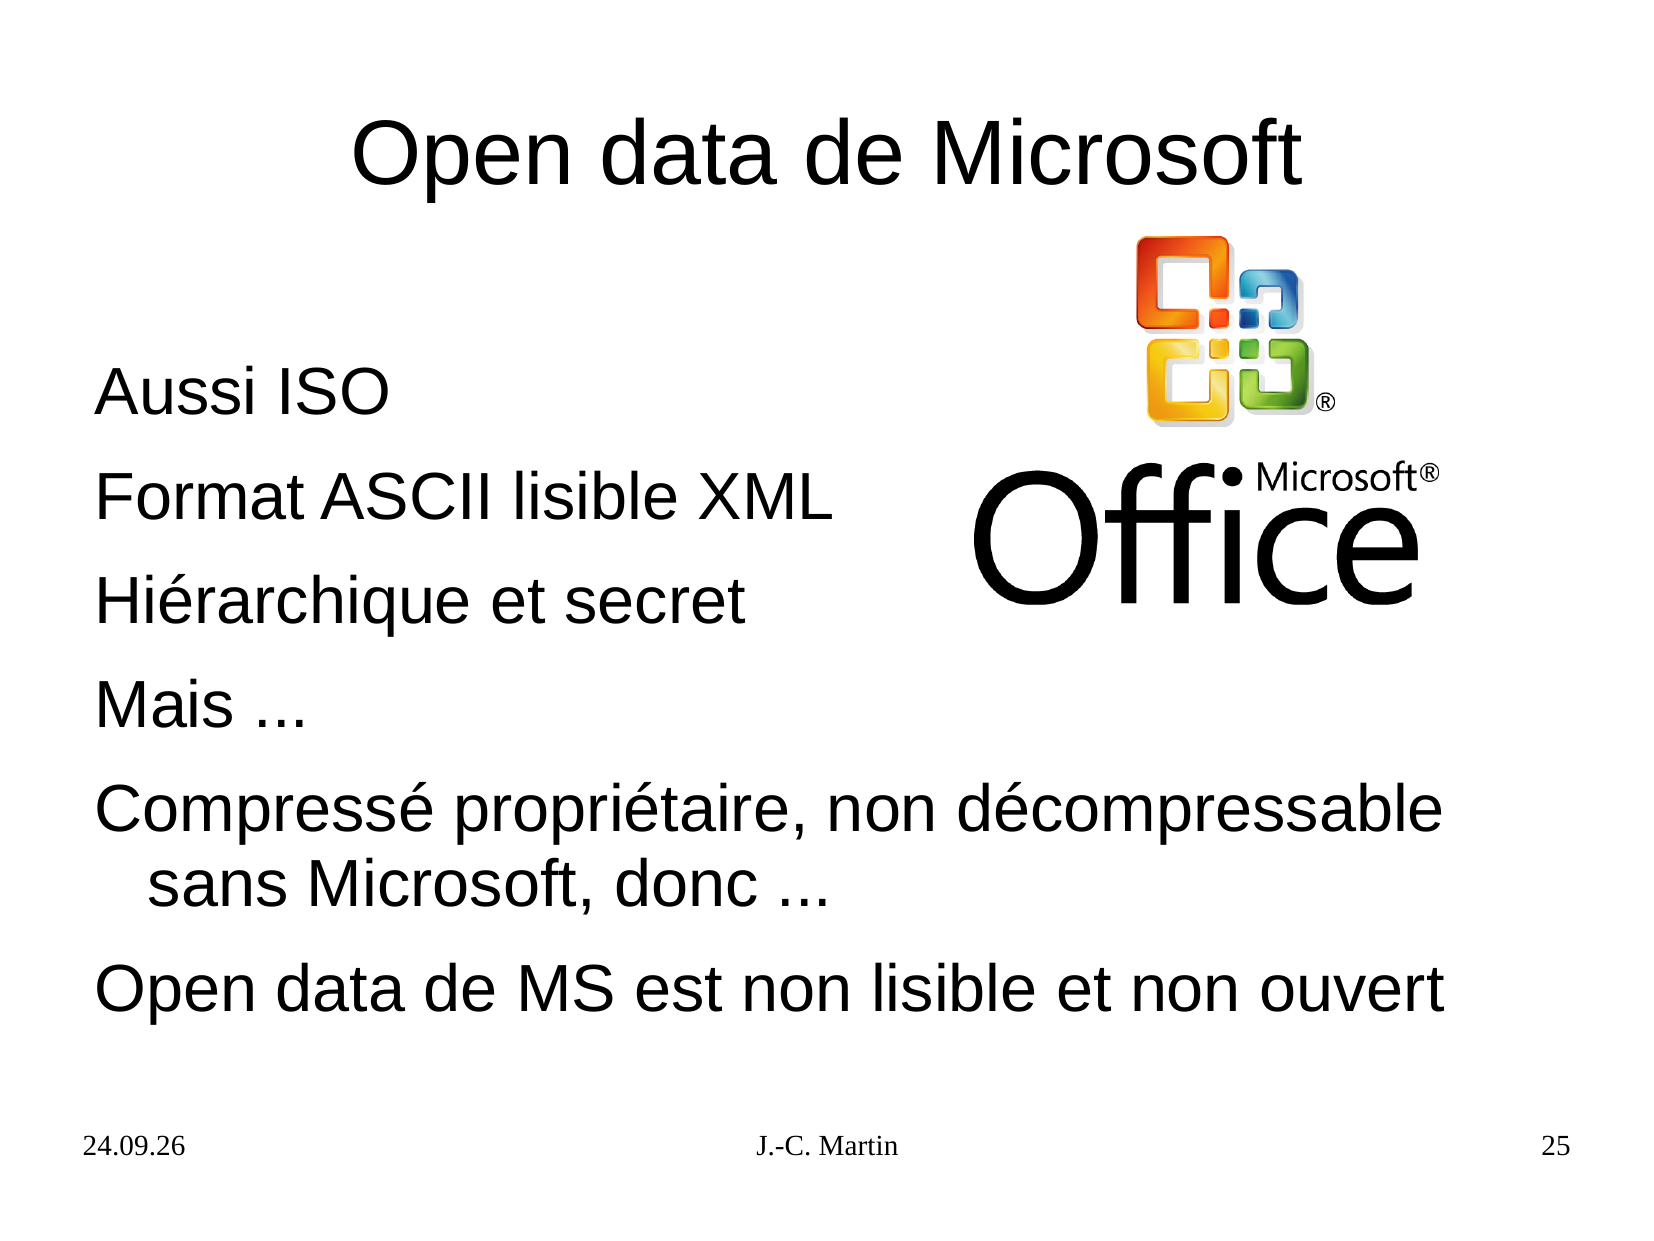

# Open data de Microsoft
Aussi ISO
Format ASCII lisible XML
Hiérarchique et secret
Mais ...
Compressé propriétaire, non décompressable sans Microsoft, donc ...
Open data de MS est non lisible et non ouvert
J.-C. Martin
25